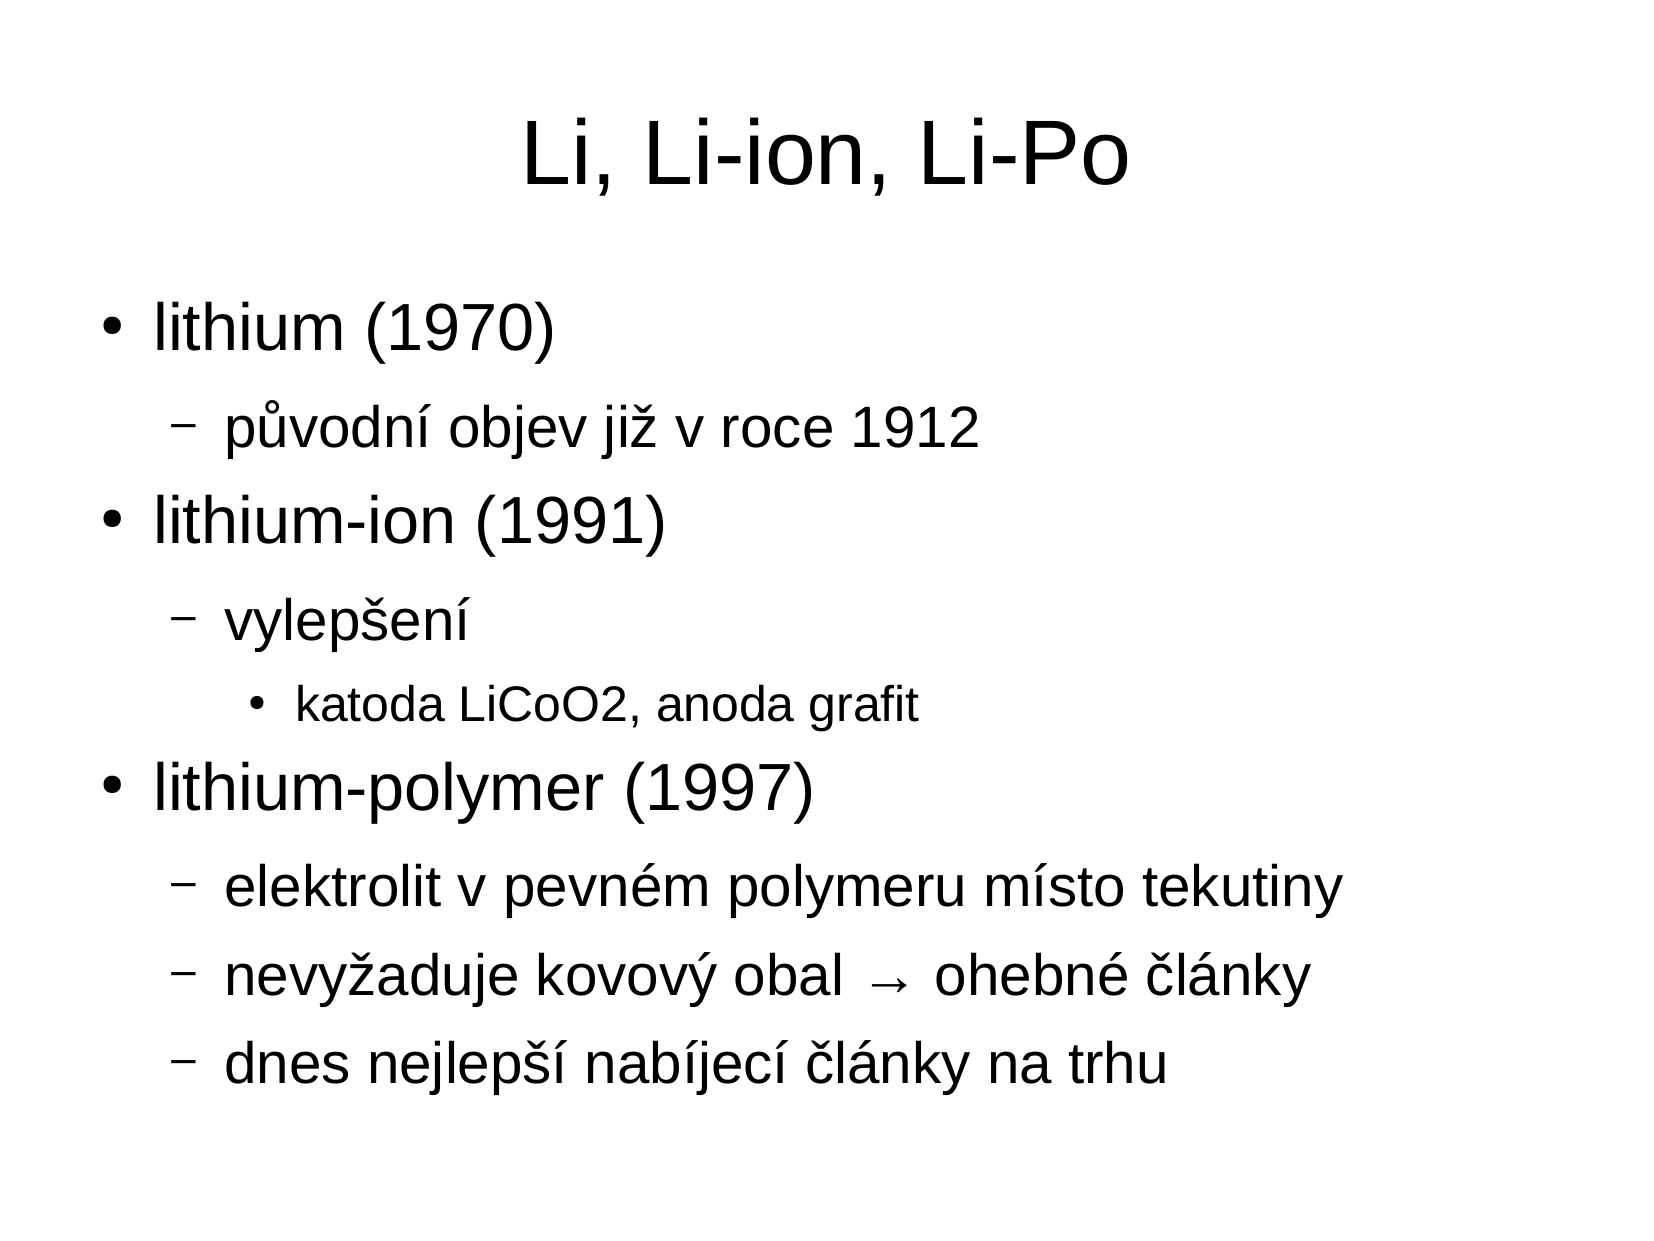

# Li, Li-ion, Li-Po
lithium (1970)
původní objev již v roce 1912
lithium-ion (1991)
vylepšení
katoda LiCoO2, anoda grafit
lithium-polymer (1997)
elektrolit v pevném polymeru místo tekutiny
nevyžaduje kovový obal → ohebné články
dnes nejlepší nabíjecí články na trhu